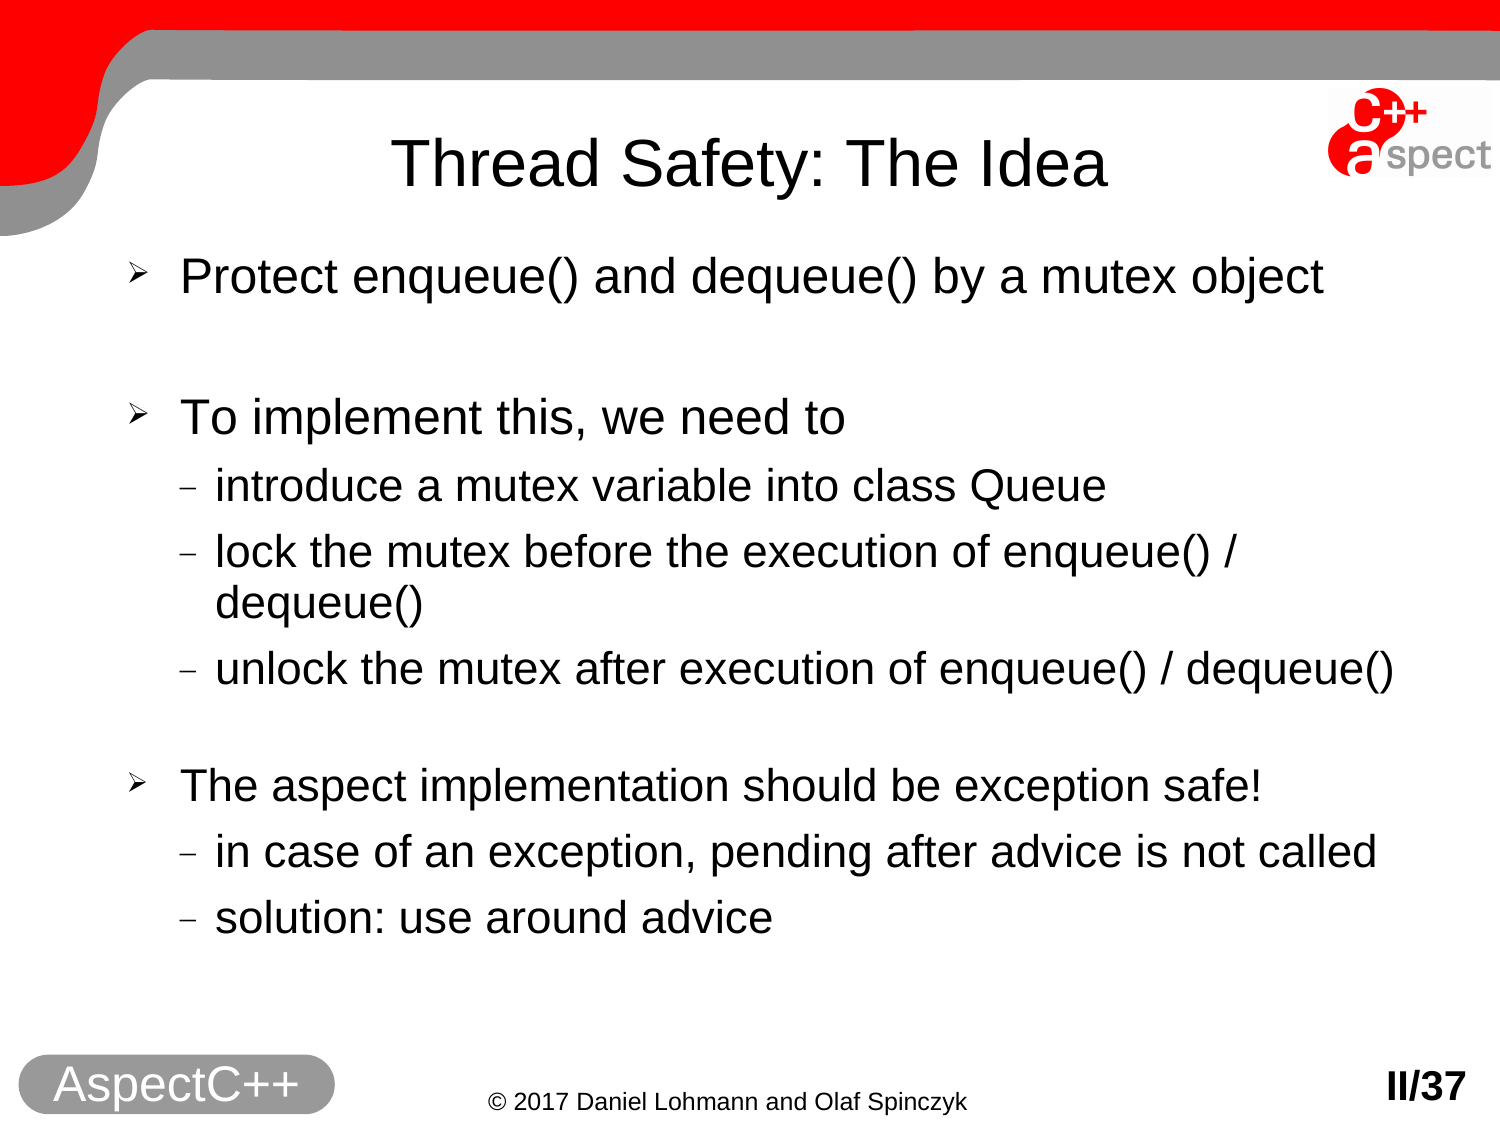

# Thread Safety: The Idea
Protect enqueue() and dequeue() by a mutex object
To implement this, we need to
introduce a mutex variable into class Queue
lock the mutex before the execution of enqueue() / dequeue()
unlock the mutex after execution of enqueue() / dequeue()
The aspect implementation should be exception safe!
in case of an exception, pending after advice is not called
solution: use around advice